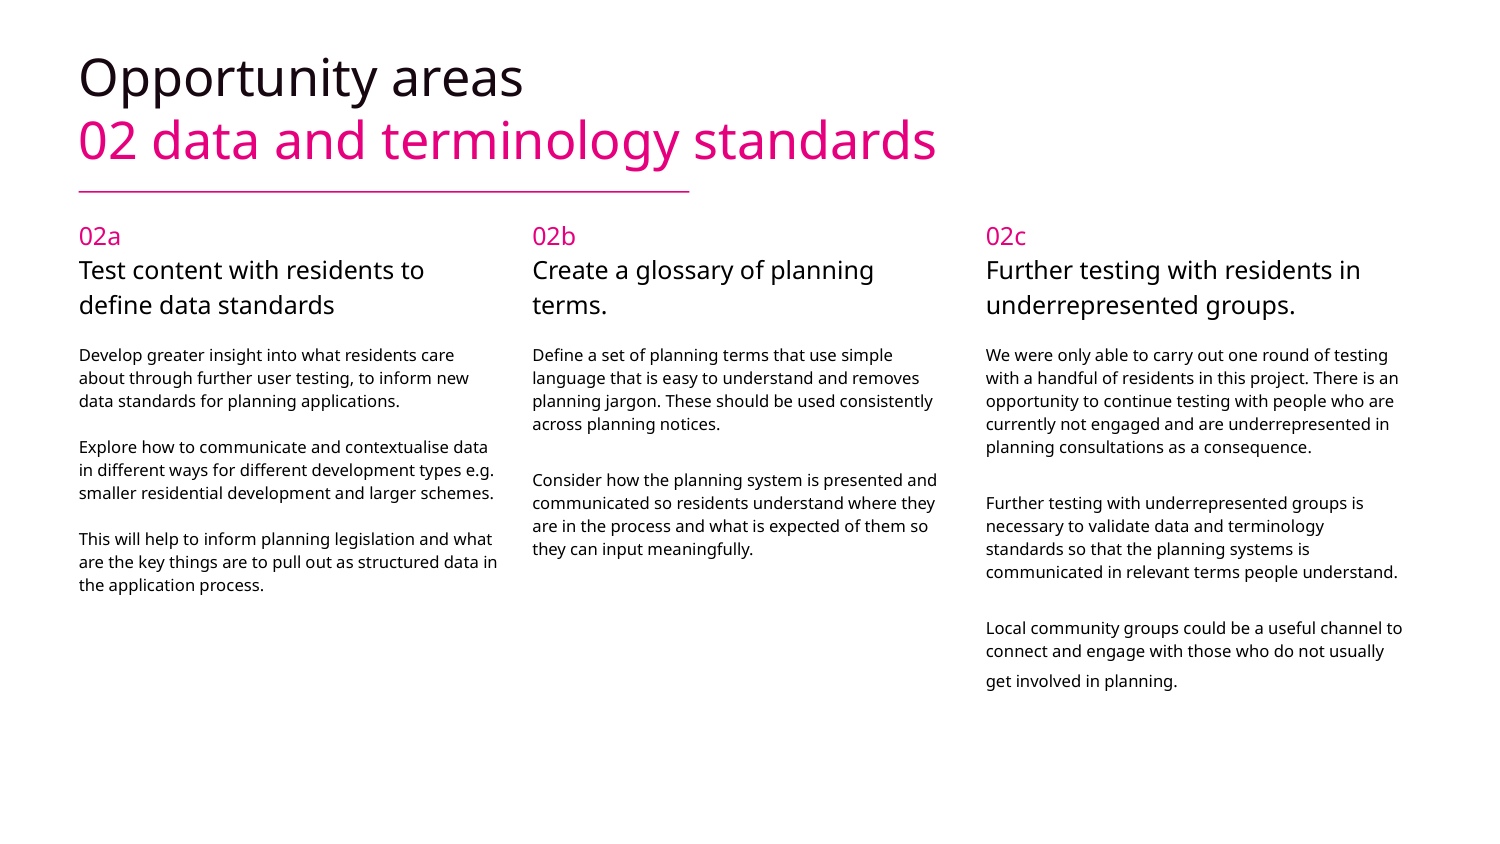

Opportunity areas
02 data and terminology standards
02a
Test content with residents to define data standards
Develop greater insight into what residents care about through further user testing, to inform new data standards for planning applications.
Explore how to communicate and contextualise data in different ways for different development types e.g. smaller residential development and larger schemes.
This will help to inform planning legislation and what are the key things are to pull out as structured data in the application process.
02b
Create a glossary of planning terms.
Define a set of planning terms that use simple language that is easy to understand and removes planning jargon. These should be used consistently across planning notices.
Consider how the planning system is presented and communicated so residents understand where they are in the process and what is expected of them so they can input meaningfully.
02c
Further testing with residents in underrepresented groups.
We were only able to carry out one round of testing with a handful of residents in this project. There is an opportunity to continue testing with people who are currently not engaged and are underrepresented in planning consultations as a consequence.
Further testing with underrepresented groups is necessary to validate data and terminology standards so that the planning systems is communicated in relevant terms people understand.
Local community groups could be a useful channel to connect and engage with those who do not usually get involved in planning.